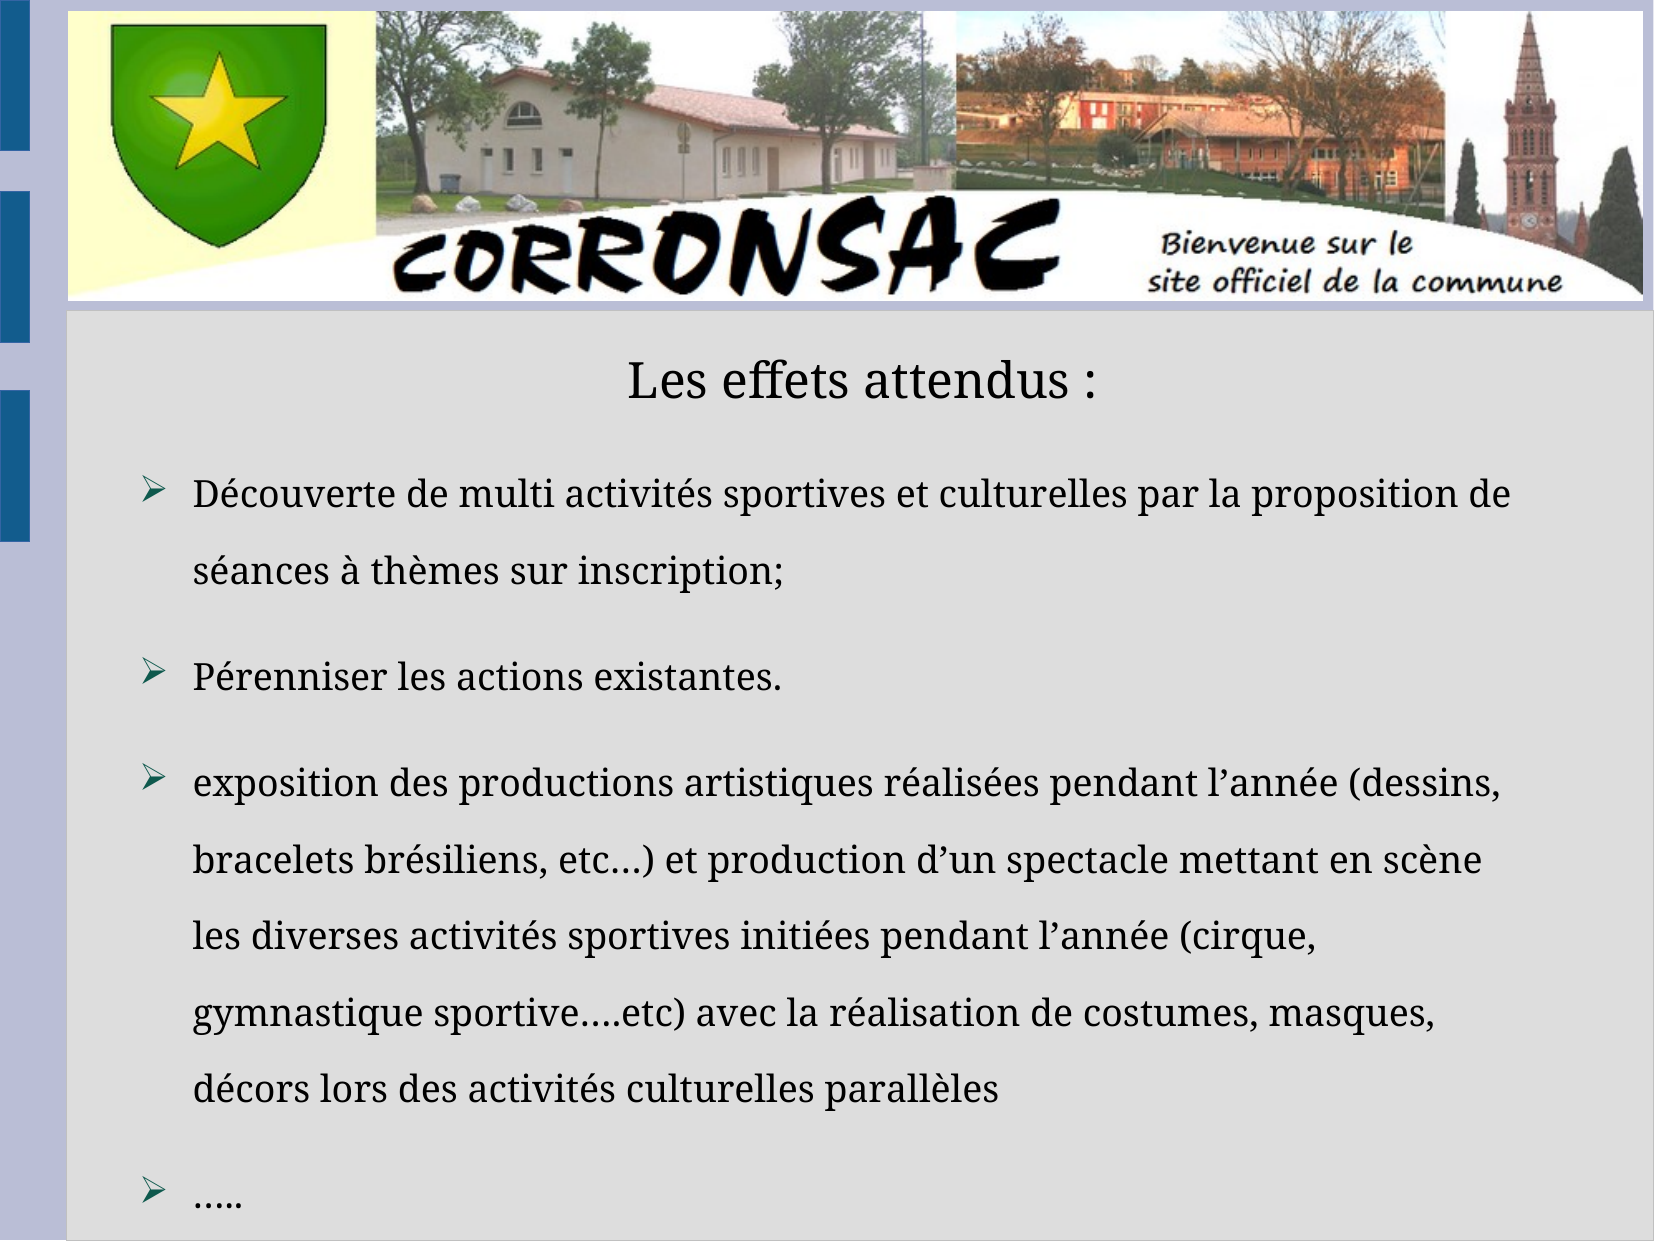

#
Les effets attendus :
Découverte de multi activités sportives et culturelles par la proposition de séances à thèmes sur inscription;
Pérenniser les actions existantes.
exposition des productions artistiques réalisées pendant l’année (dessins, bracelets brésiliens, etc…) et production d’un spectacle mettant en scène les diverses activités sportives initiées pendant l’année (cirque, gymnastique sportive….etc) avec la réalisation de costumes, masques, décors lors des activités culturelles parallèles
…..